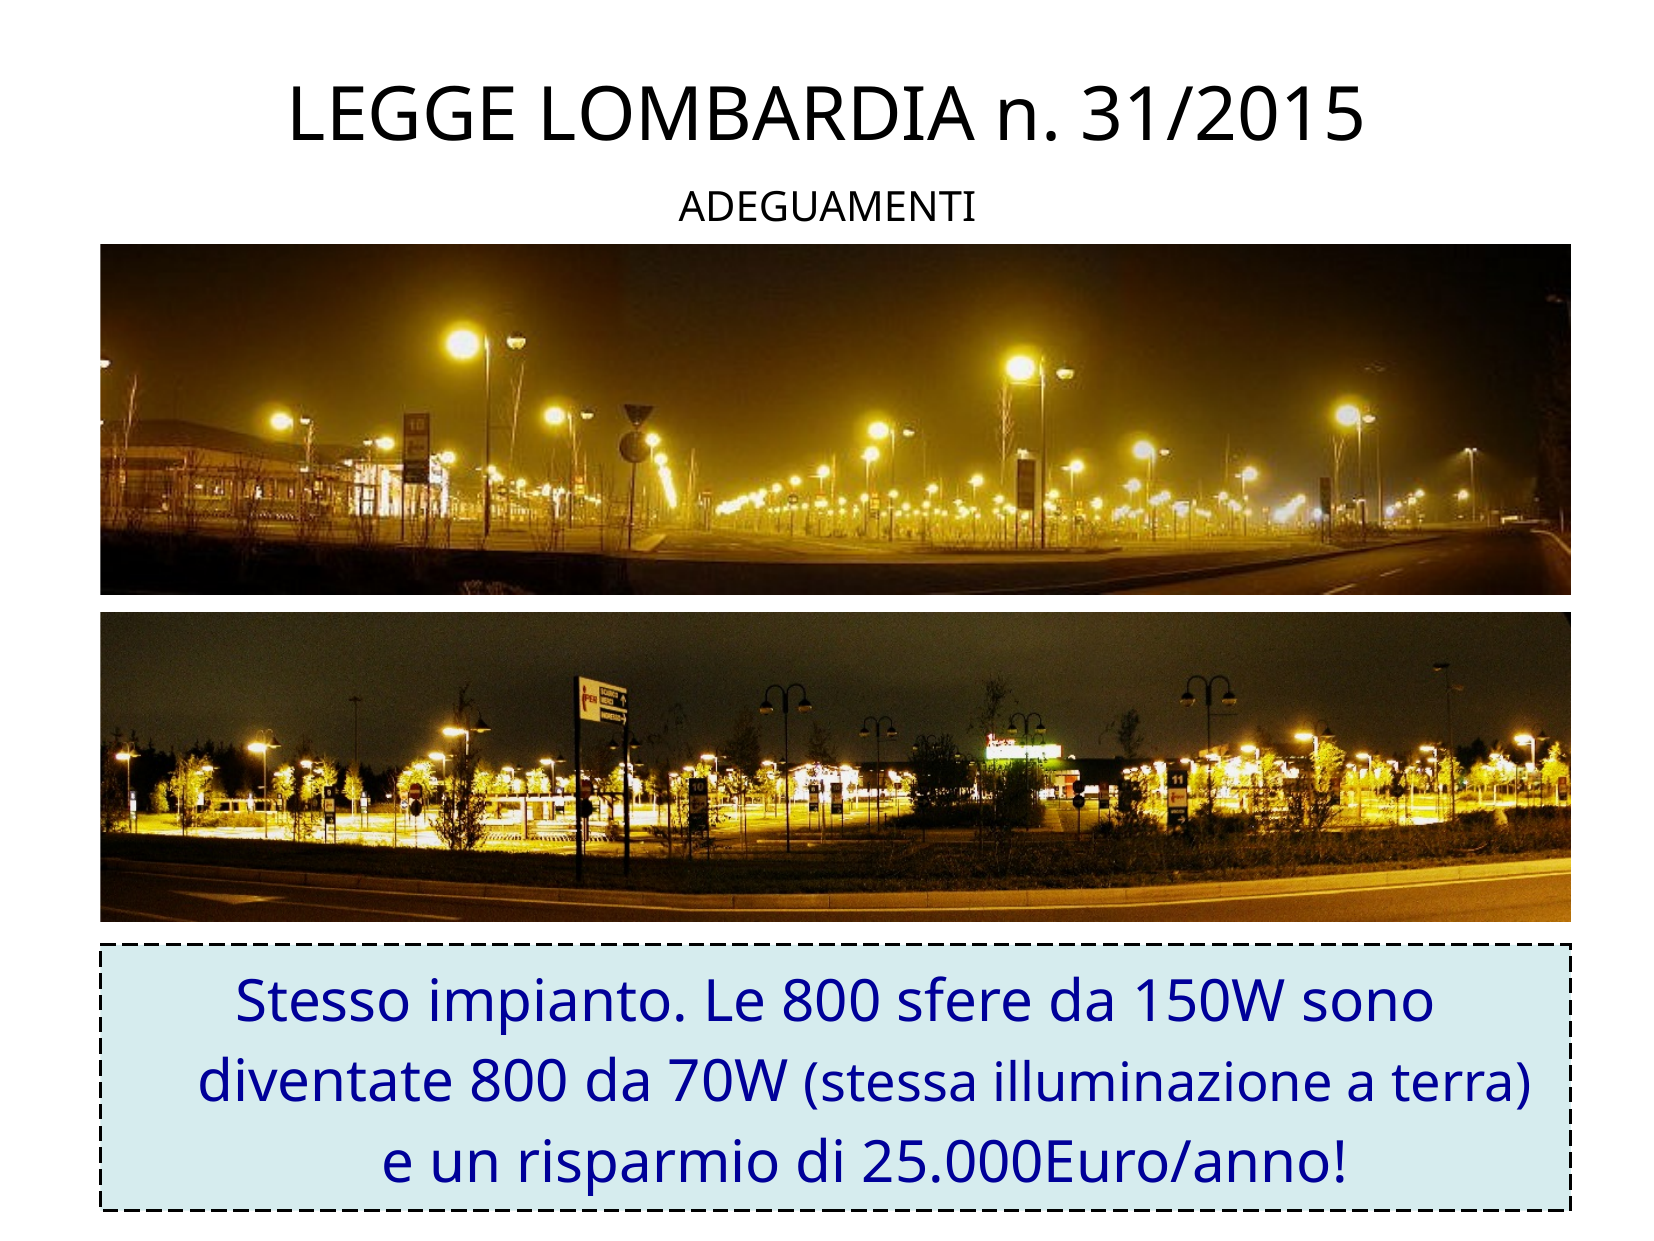

# LEGGE LOMBARDIA n. 31/2015
ADEGUAMENTI
Stesso impianto. Le 800 sfere da 150W sono diventate 800 da 70W (stessa illuminazione a terra) e un risparmio di 25.000Euro/anno!